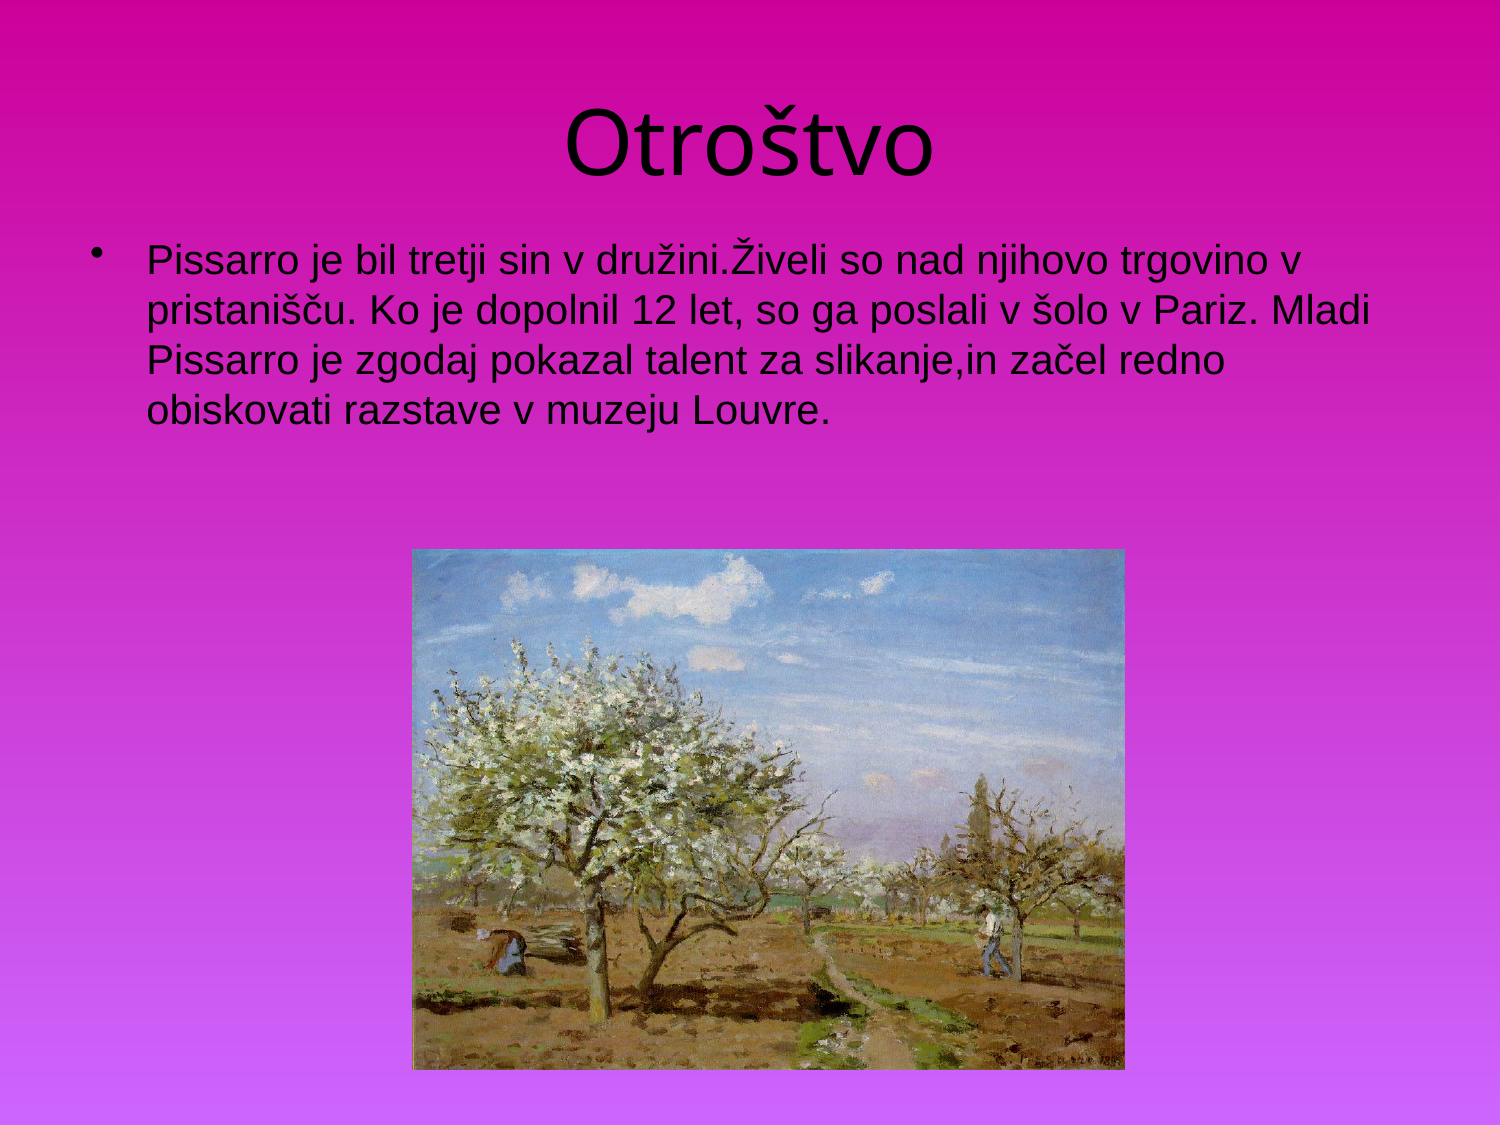

# Otroštvo
Pissarro je bil tretji sin v družini.Živeli so nad njihovo trgovino v pristanišču. Ko je dopolnil 12 let, so ga poslali v šolo v Pariz. Mladi Pissarro je zgodaj pokazal talent za slikanje,in začel redno obiskovati razstave v muzeju Louvre.